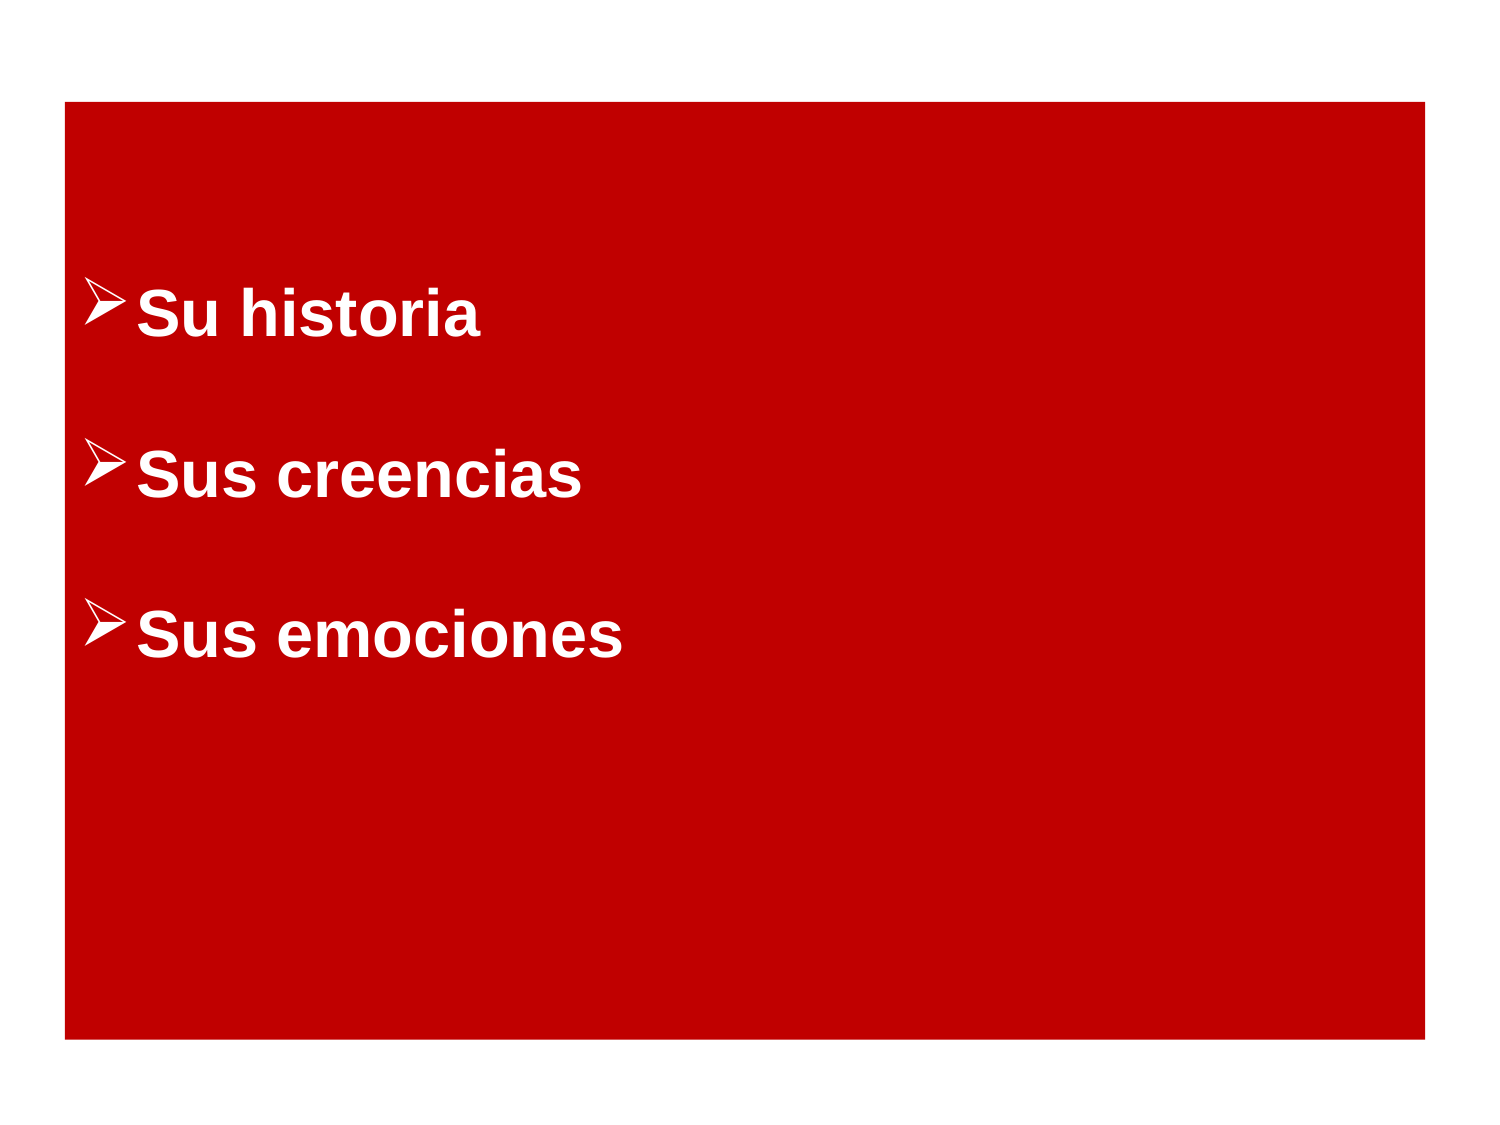

# Su historia
Sus creencias
Sus emociones